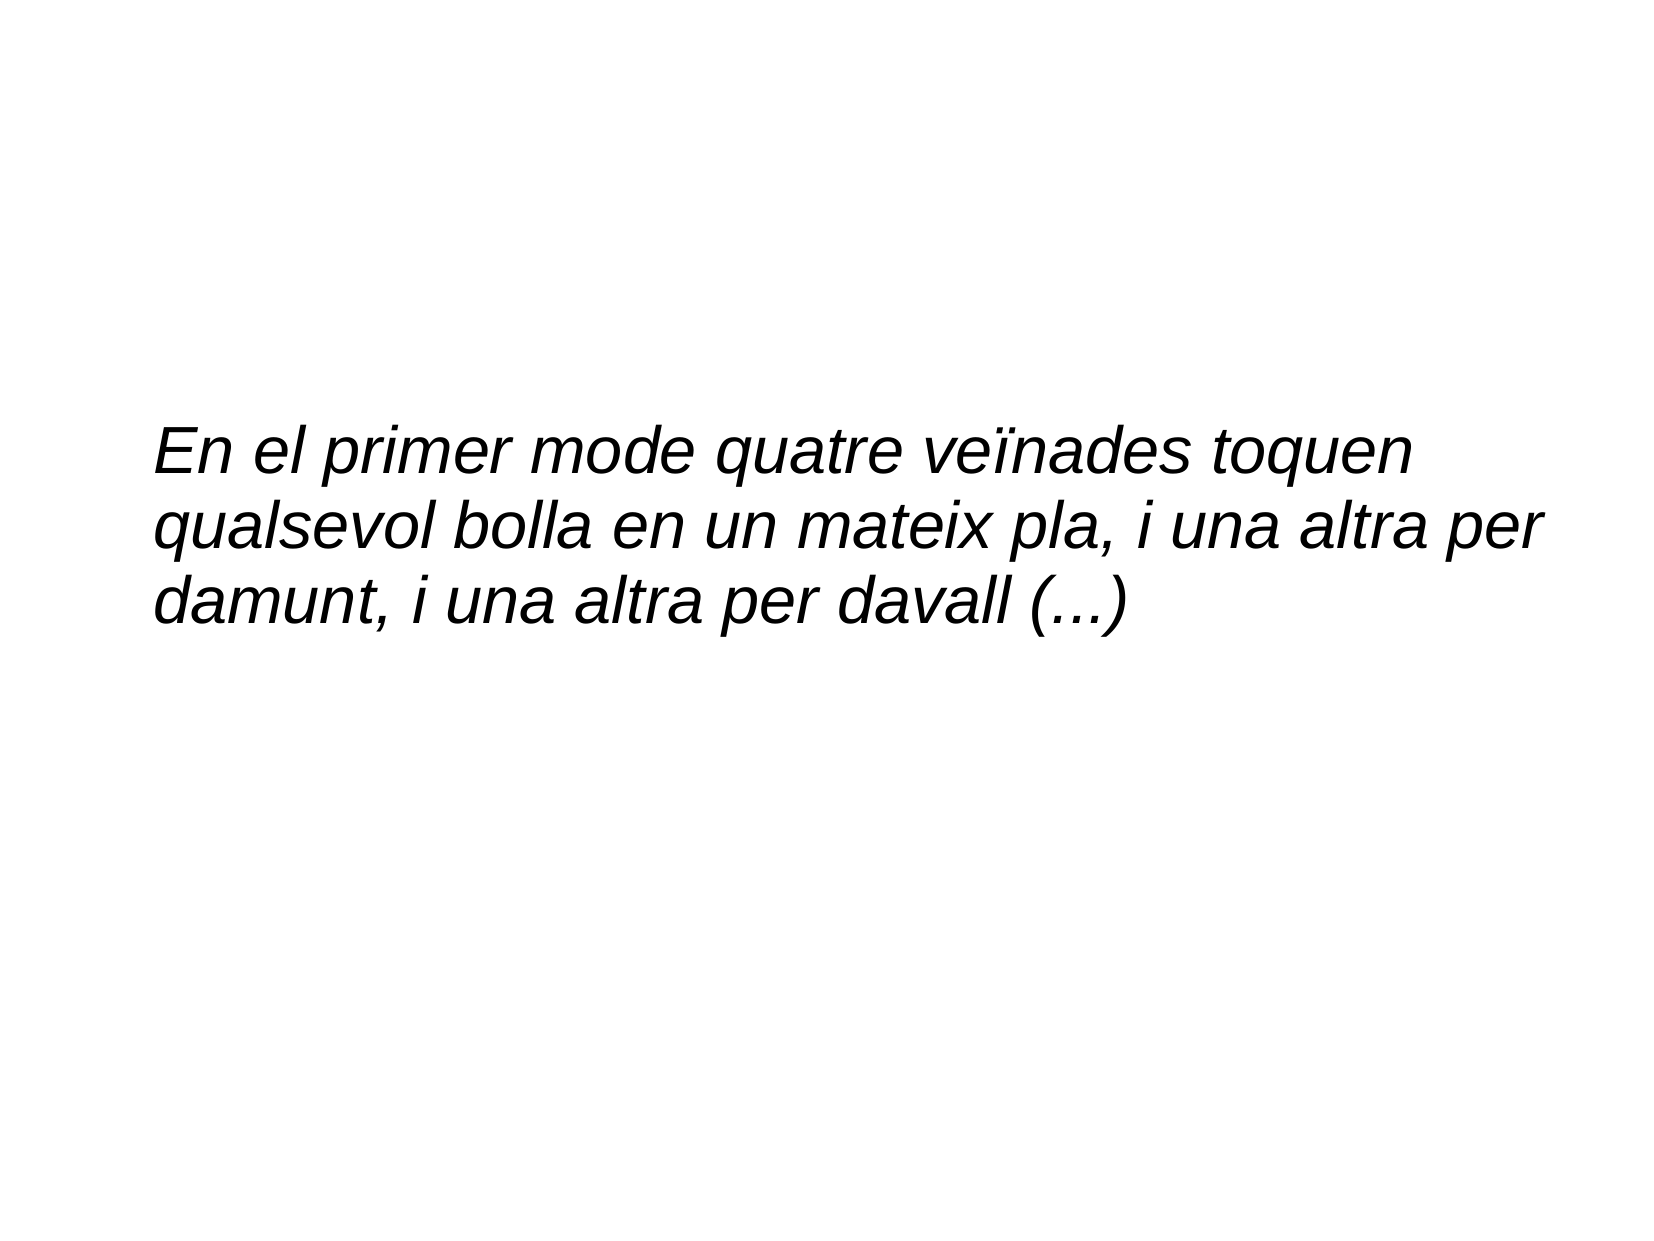

# En el primer mode quatre veïnades toquen qualsevol bolla en un mateix pla, i una altra per damunt, i una altra per davall (...)